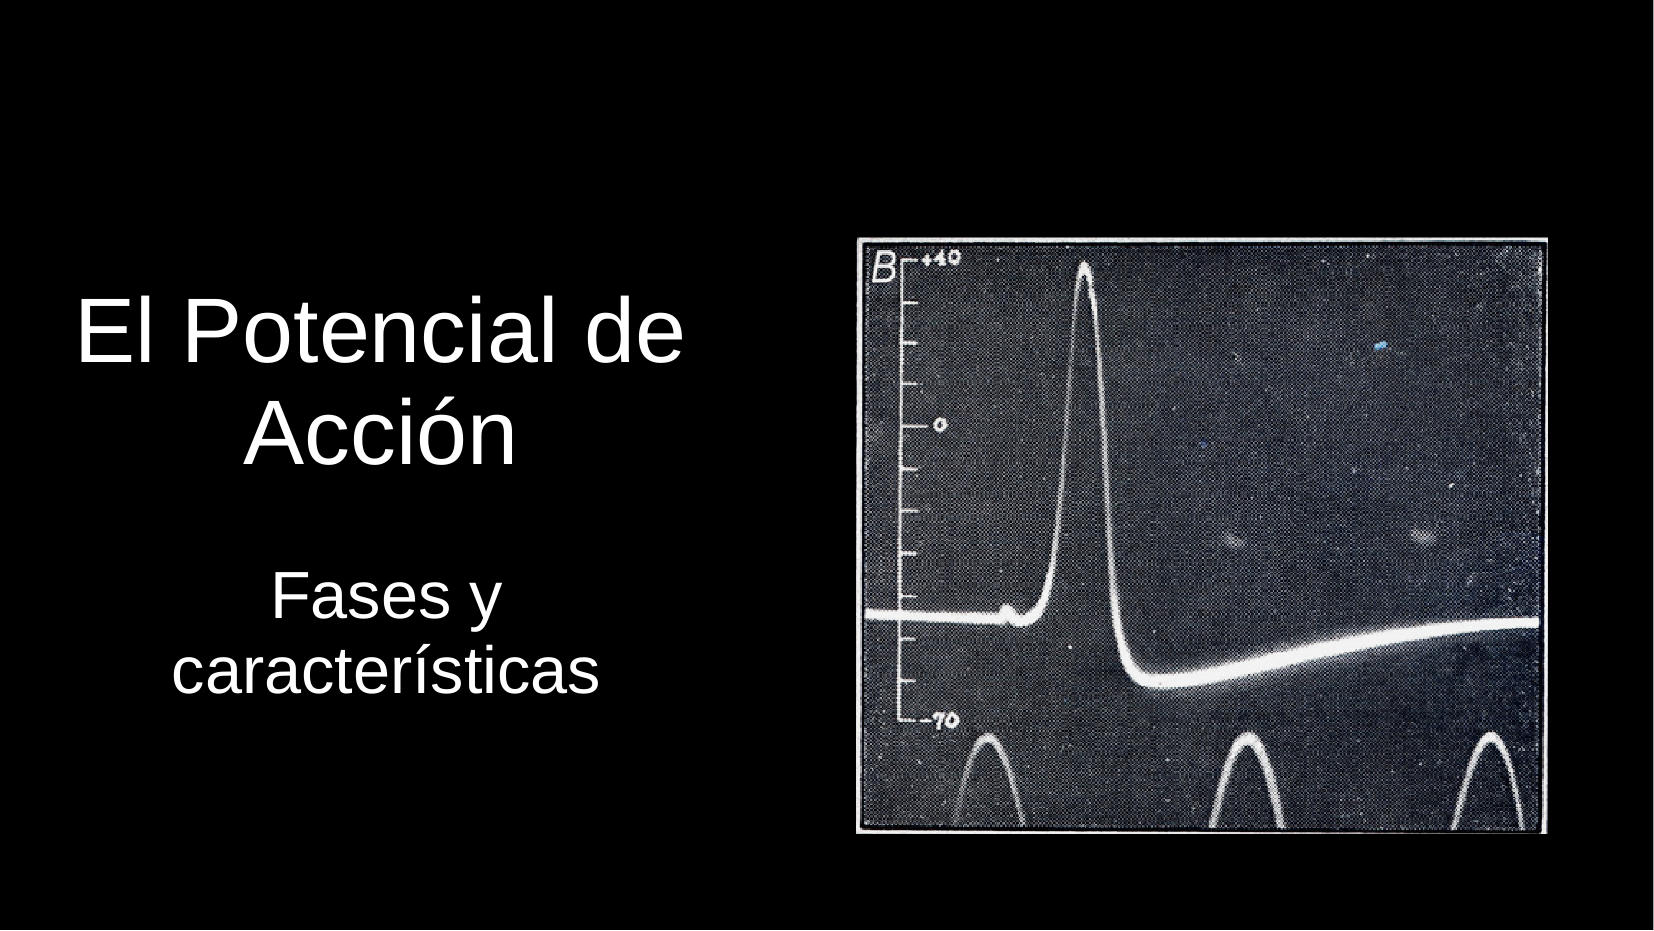

# El Potencial de Acción
Fases y características